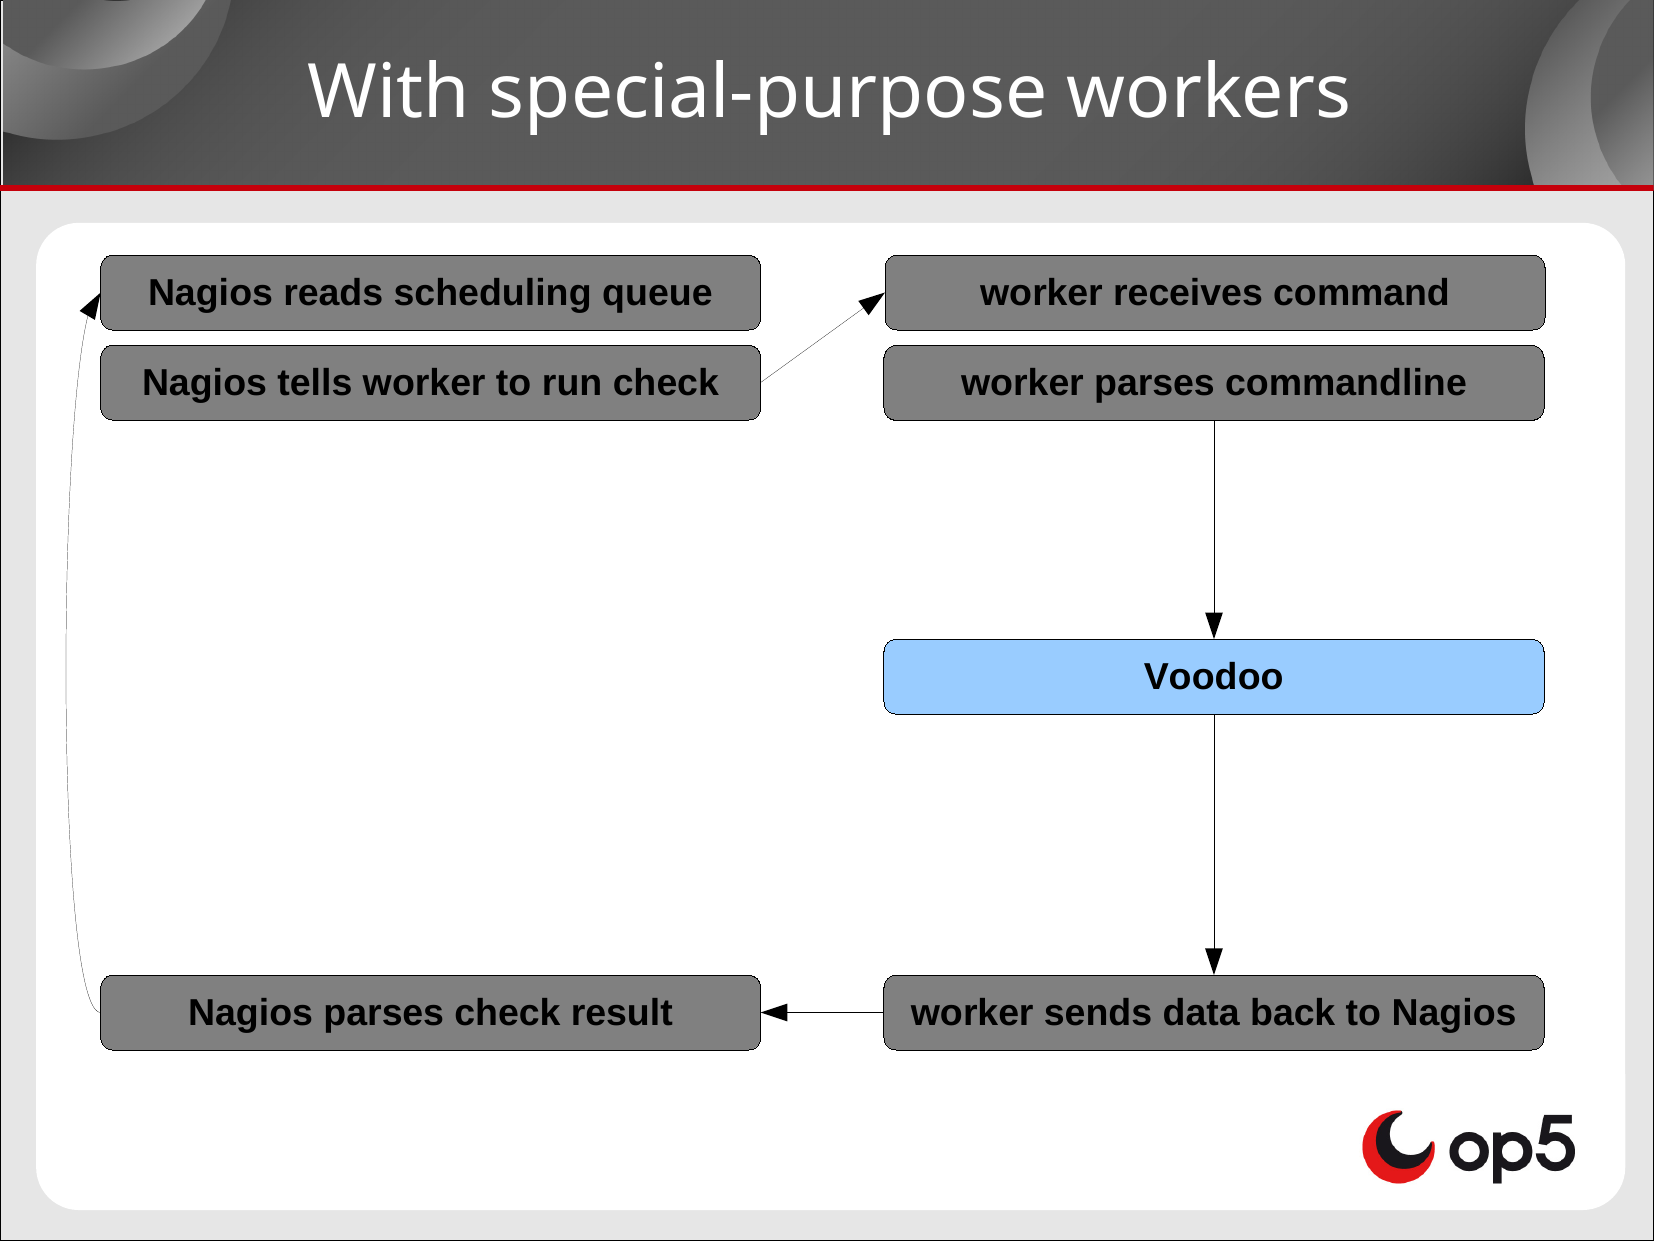

# With special-purpose workers
Nagios reads scheduling queue
worker receives command
Nagios tells worker to run check
worker parses commandline
Voodoo
Nagios parses check result
worker sends data back to Nagios